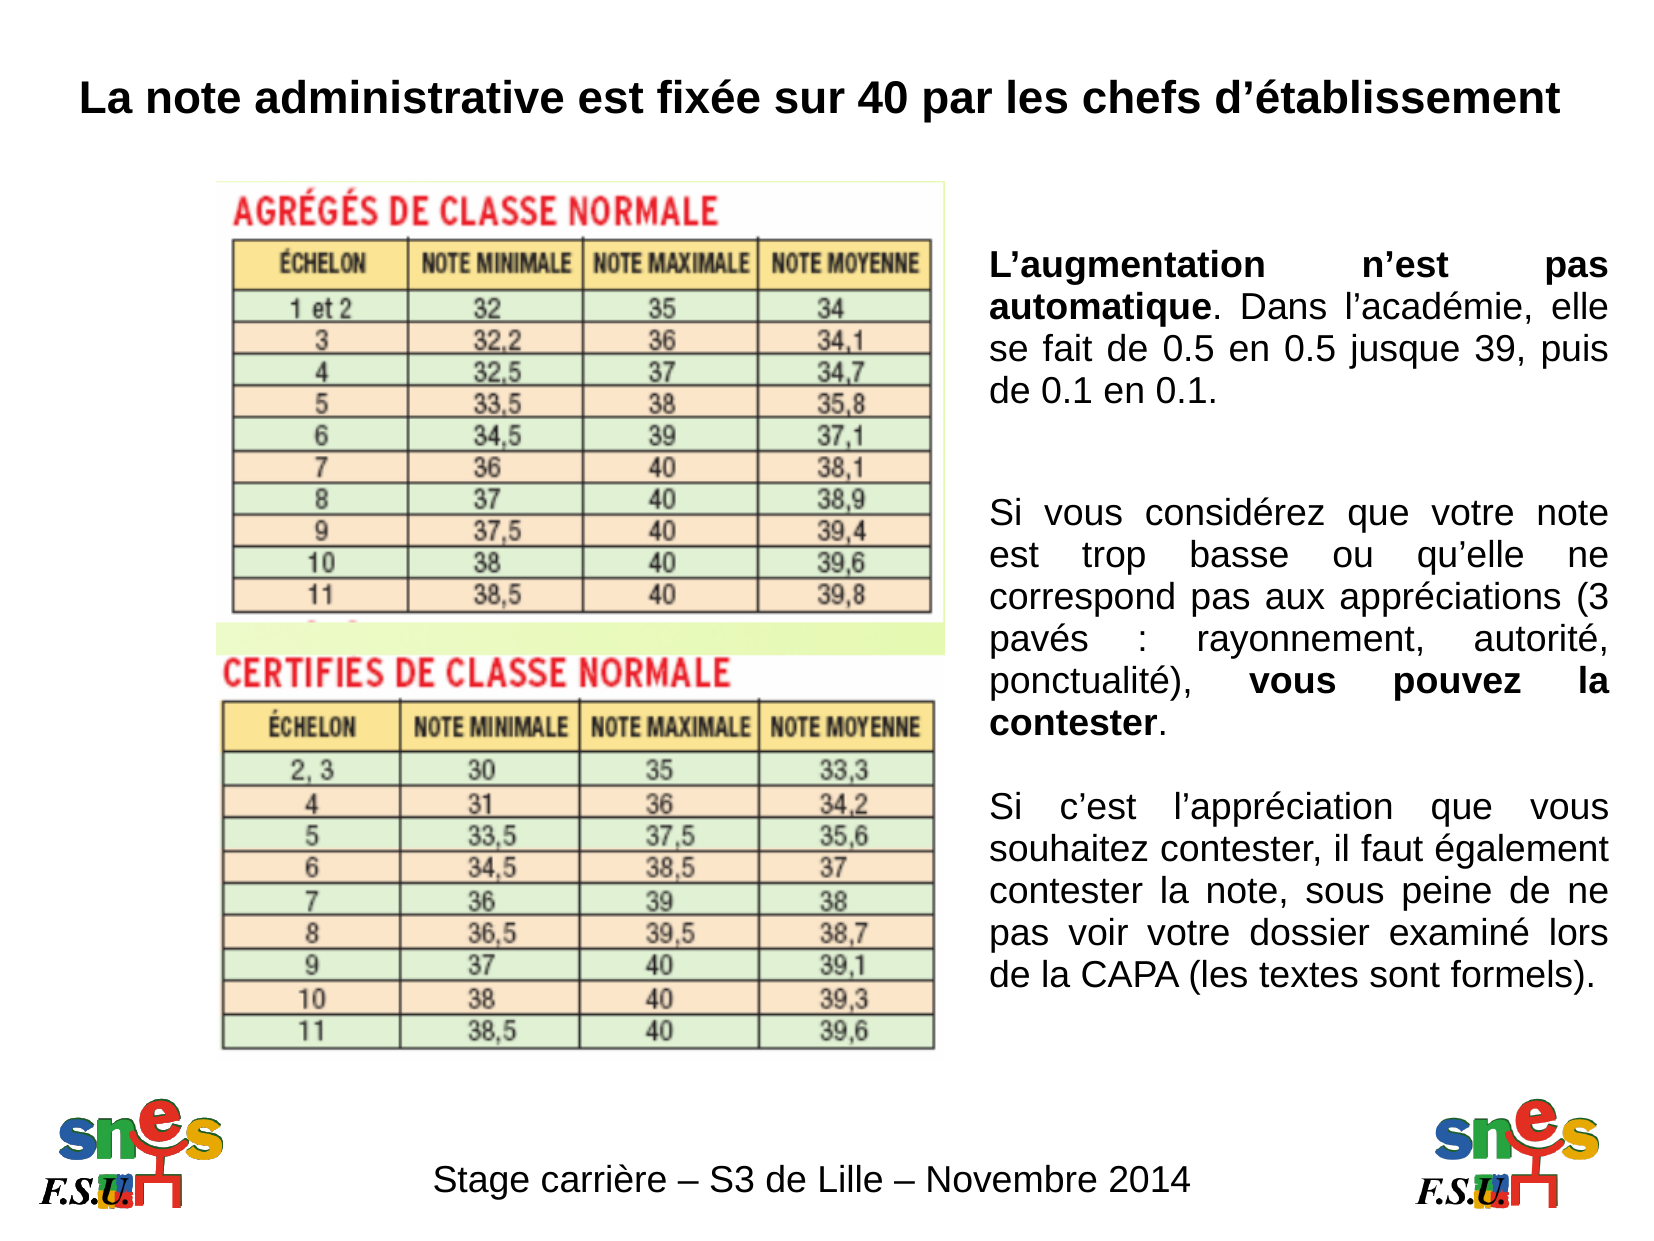

La note administrative est fixée sur 40 par les chefs d’établissement
L’augmentation n’est pas automatique. Dans l’académie, elle se fait de 0.5 en 0.5 jusque 39, puis de 0.1 en 0.1.
Si vous considérez que votre note est trop basse ou qu’elle ne correspond pas aux appréciations (3 pavés : rayonnement, autorité, ponctualité), vous pouvez la contester.
Si c’est l’appréciation que vous souhaitez contester, il faut également contester la note, sous peine de ne pas voir votre dossier examiné lors de la CAPA (les textes sont formels).
Stage carrière – S3 de Lille – Novembre 2014